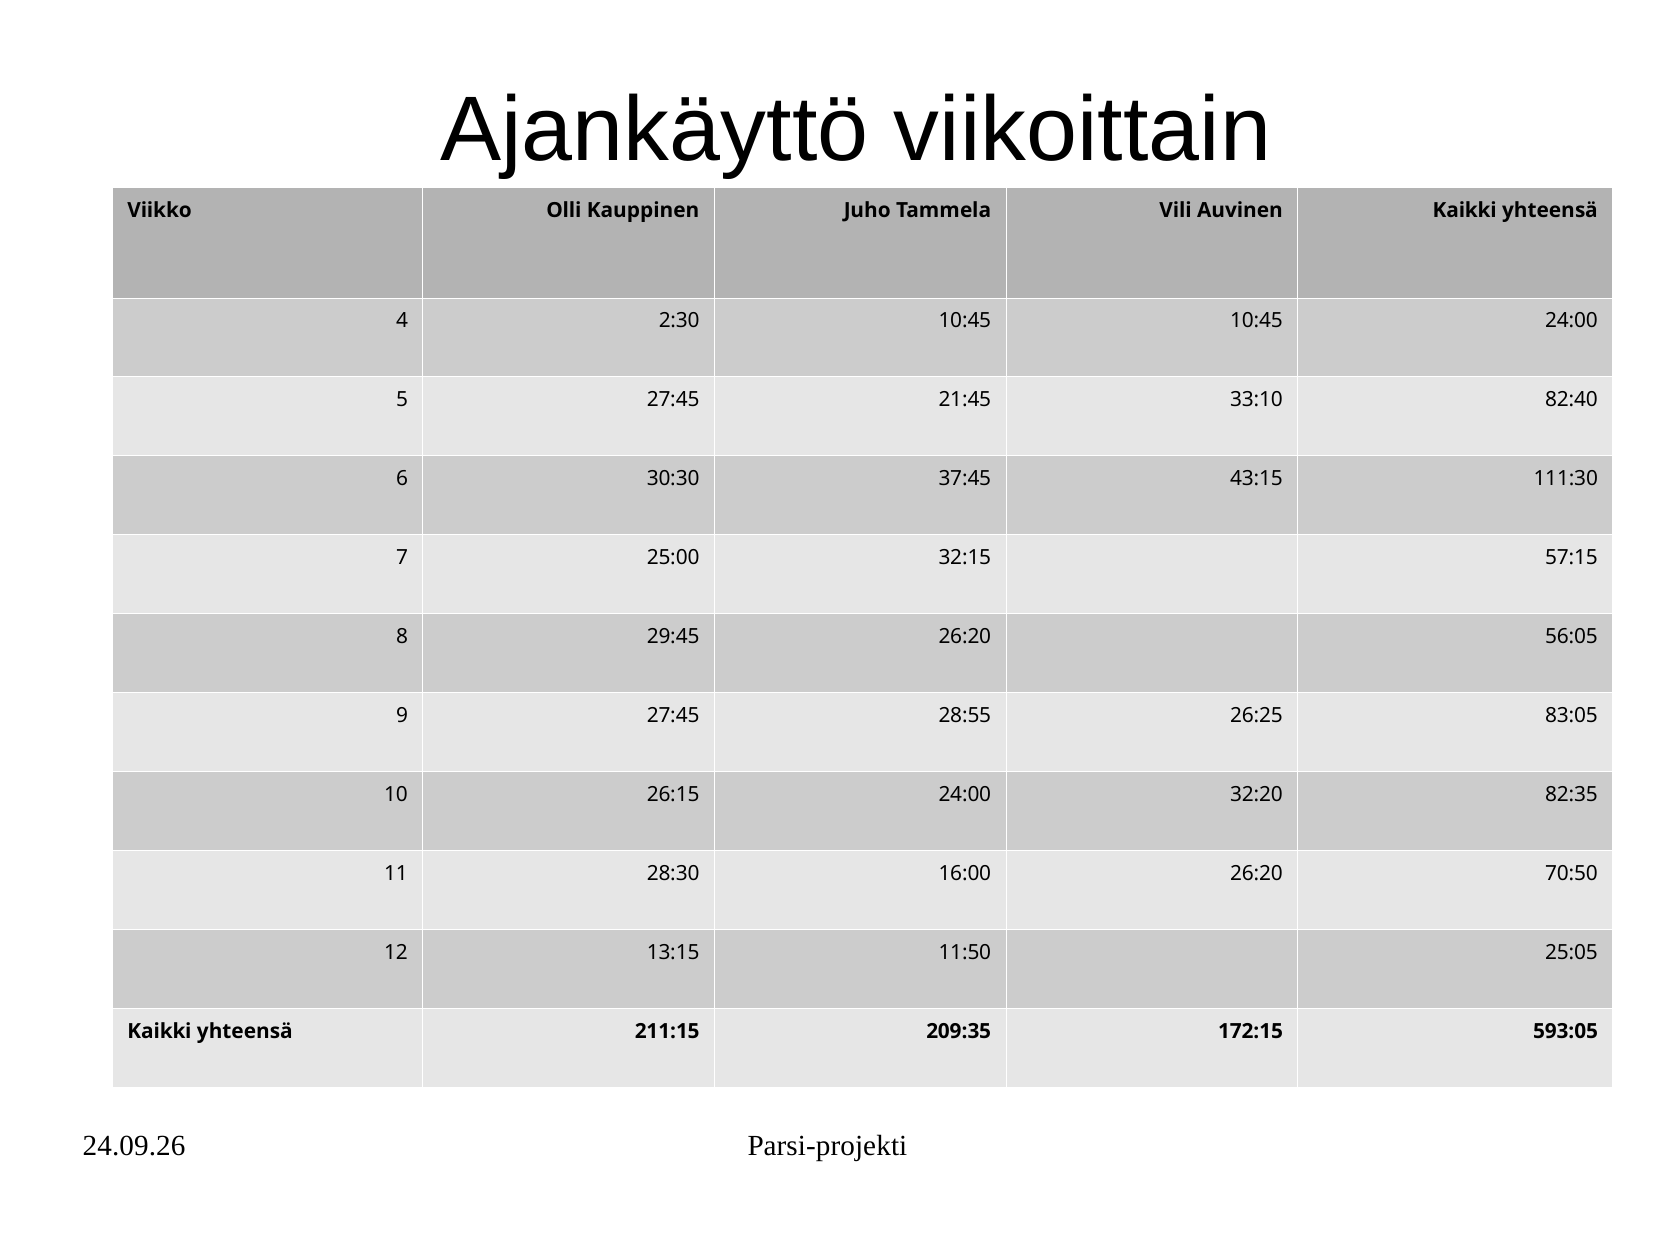

# Ajankäyttö viikoittain
| Viikko | Olli Kauppinen | Juho Tammela | Vili Auvinen | Kaikki yhteensä |
| --- | --- | --- | --- | --- |
| 4 | 2:30 | 10:45 | 10:45 | 24:00 |
| 5 | 27:45 | 21:45 | 33:10 | 82:40 |
| 6 | 30:30 | 37:45 | 43:15 | 111:30 |
| 7 | 25:00 | 32:15 | | 57:15 |
| 8 | 29:45 | 26:20 | | 56:05 |
| 9 | 27:45 | 28:55 | 26:25 | 83:05 |
| 10 | 26:15 | 24:00 | 32:20 | 82:35 |
| 11 | 28:30 | 16:00 | 26:20 | 70:50 |
| 12 | 13:15 | 11:50 | | 25:05 |
| Kaikki yhteensä | 211:15 | 209:35 | 172:15 | 593:05 |
Parsi-projekti